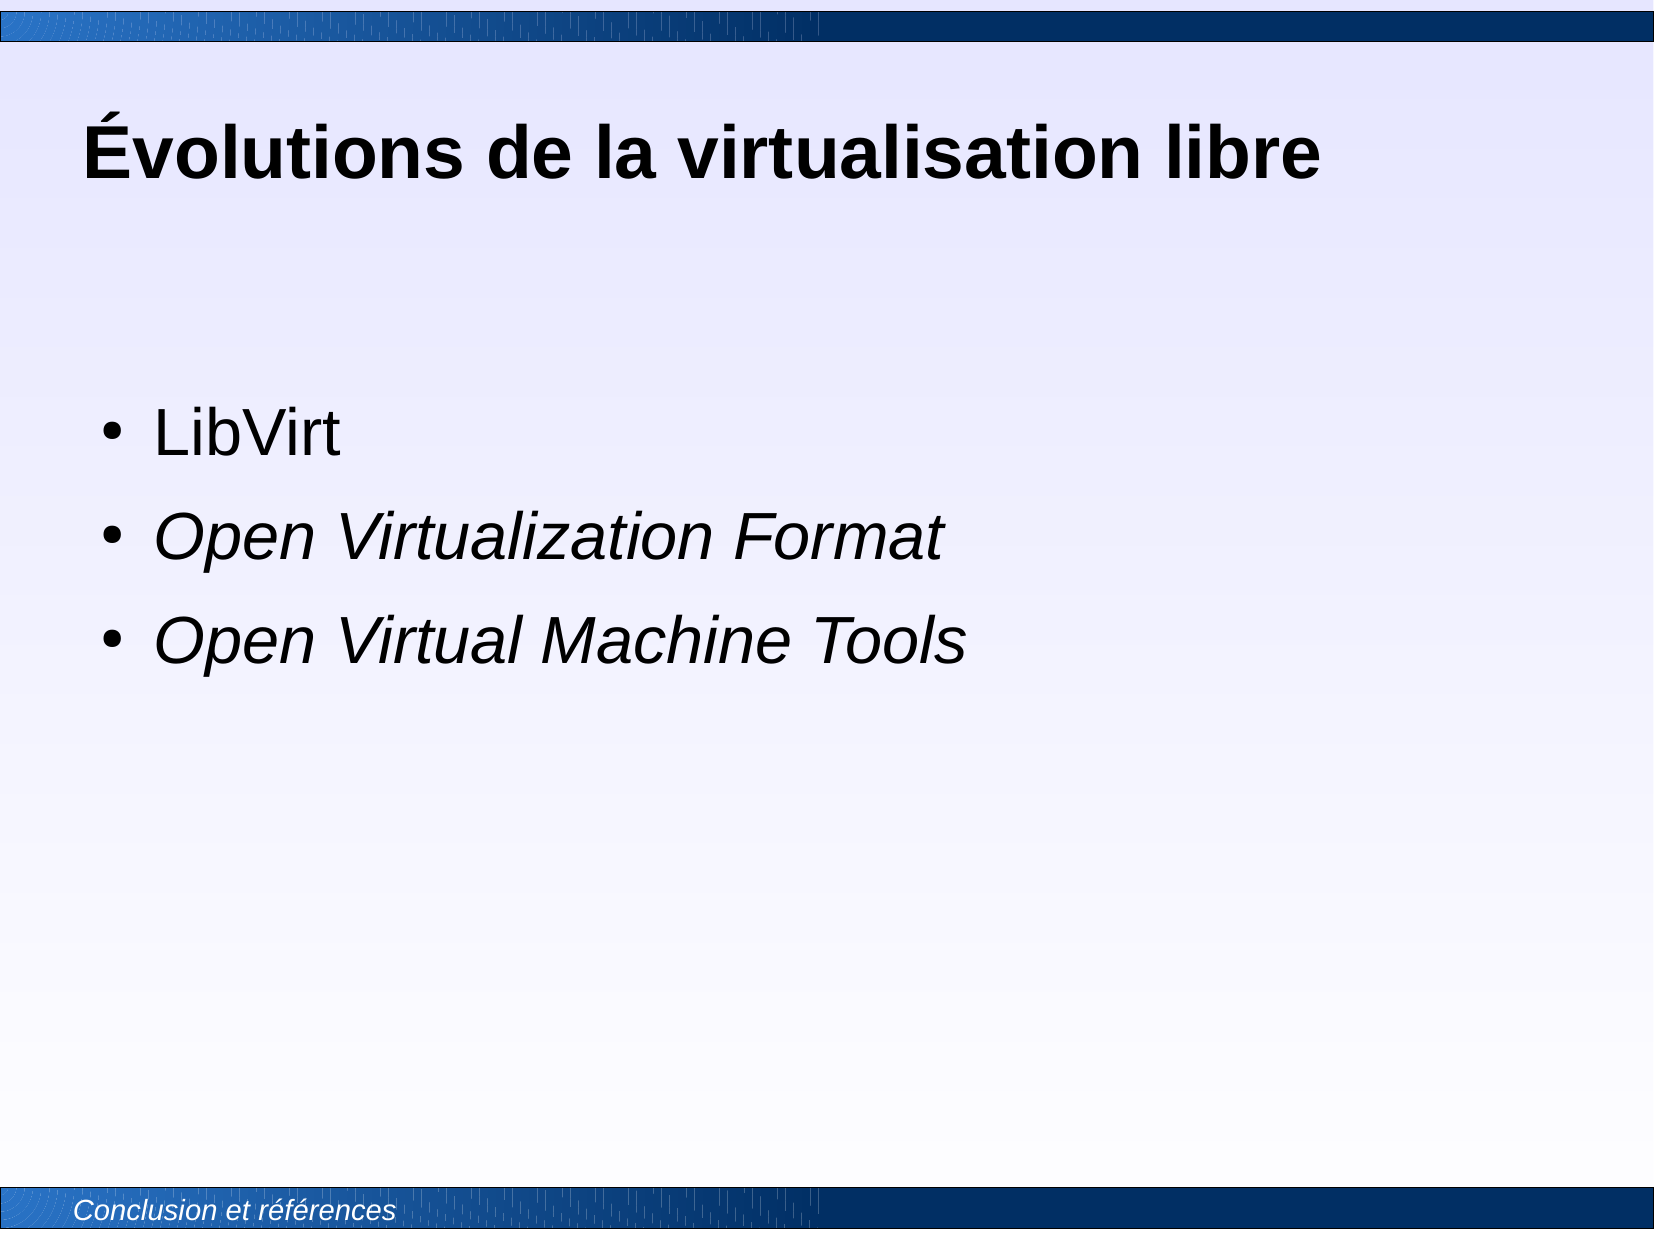

# Évolutions de la virtualisation libre
LibVirt
Open Virtualization Format
Open Virtual Machine Tools
Conclusion et références